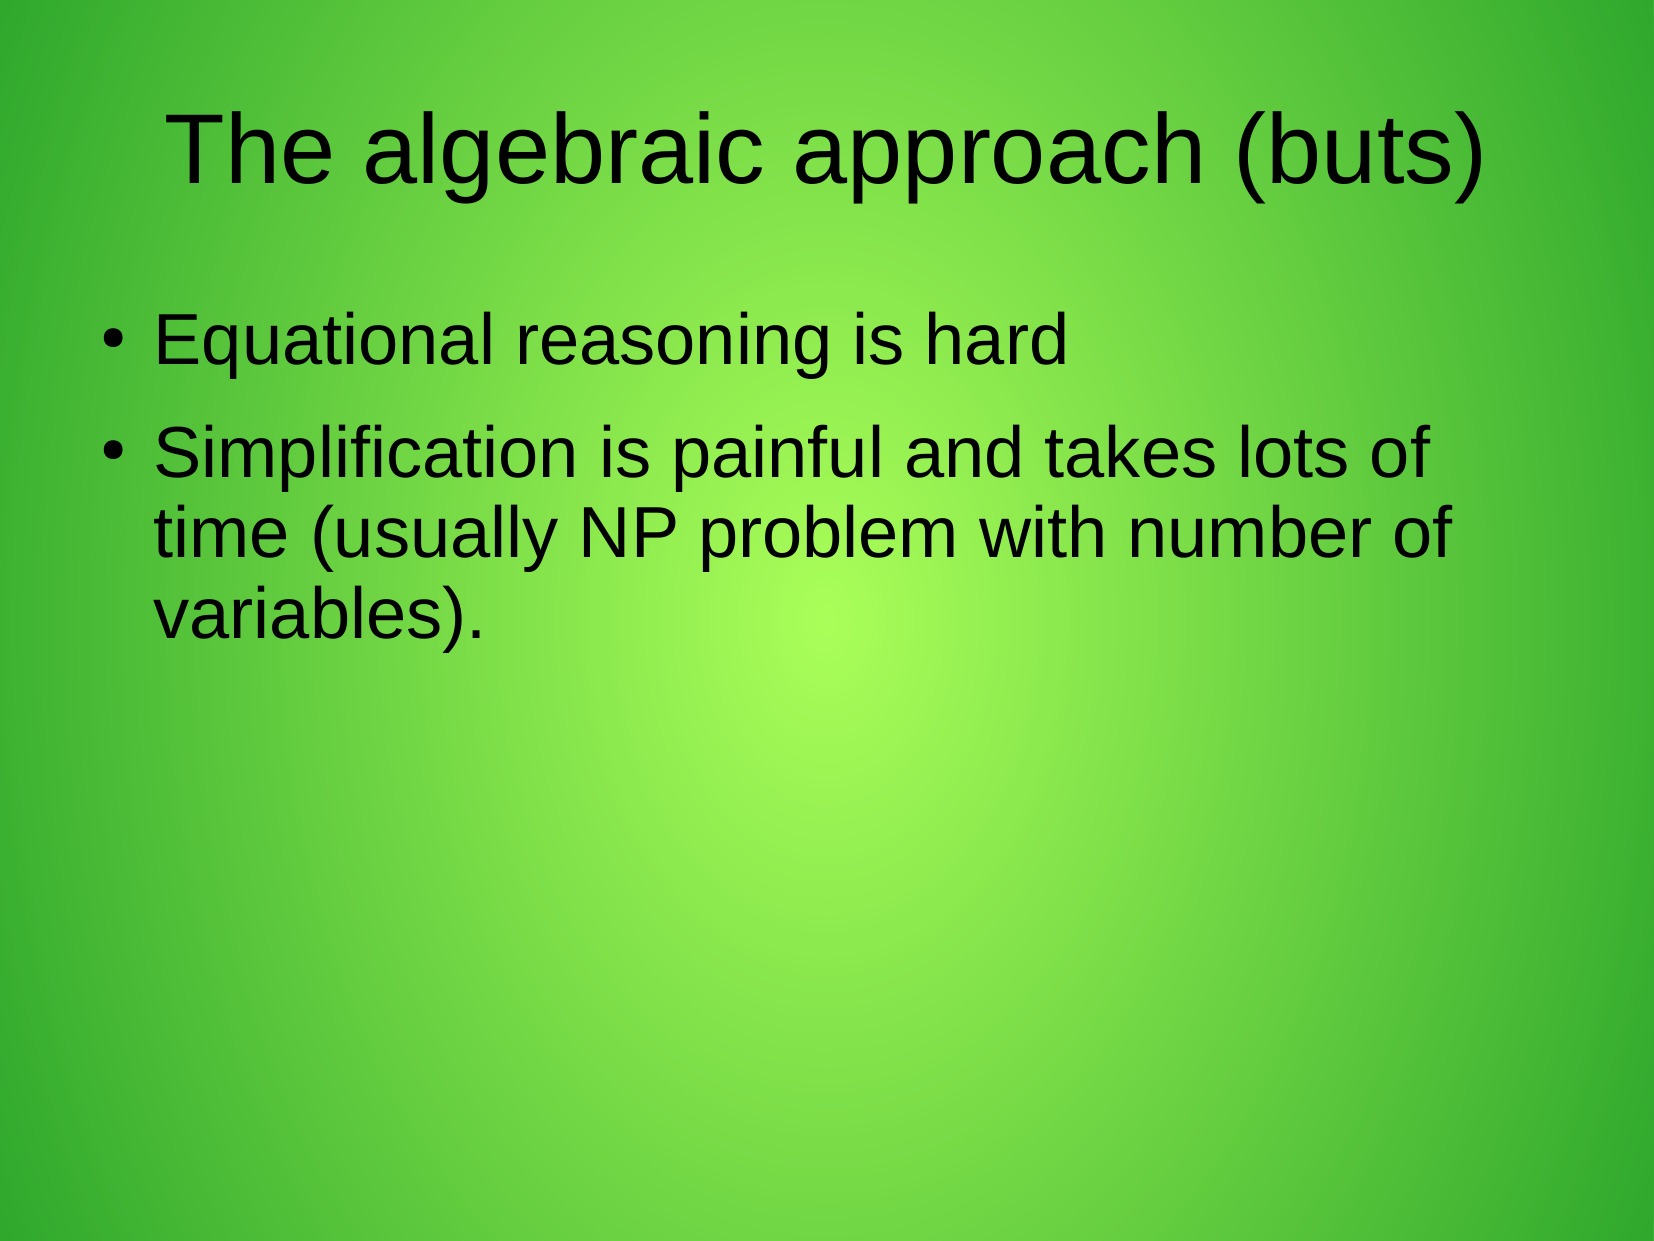

# The algebraic approach (buts)
Equational reasoning is hard
Simplification is painful and takes lots of time (usually NP problem with number of variables).